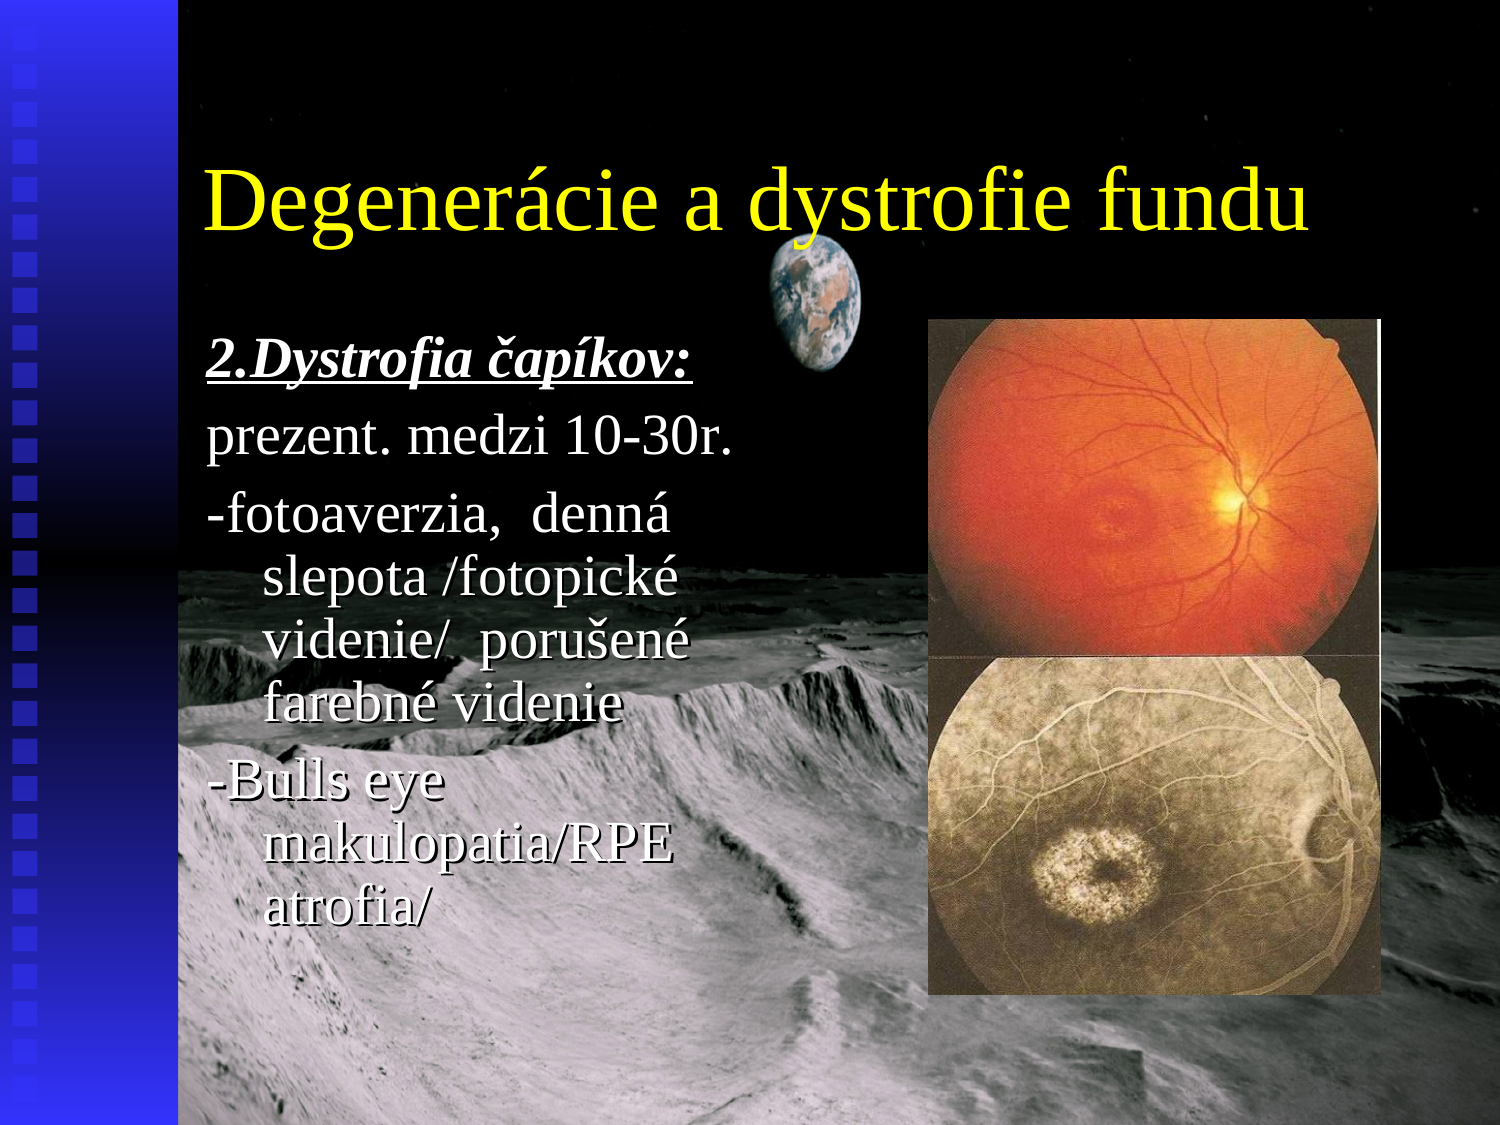

# Degenerácie a dystrofie fundu
2.Dystrofia čapíkov:
prezent. medzi 10-30r.
-fotoaverzia, denná slepota /fotopické videnie/ porušené farebné videnie
-Bulls eye makulopatia/RPE atrofia/